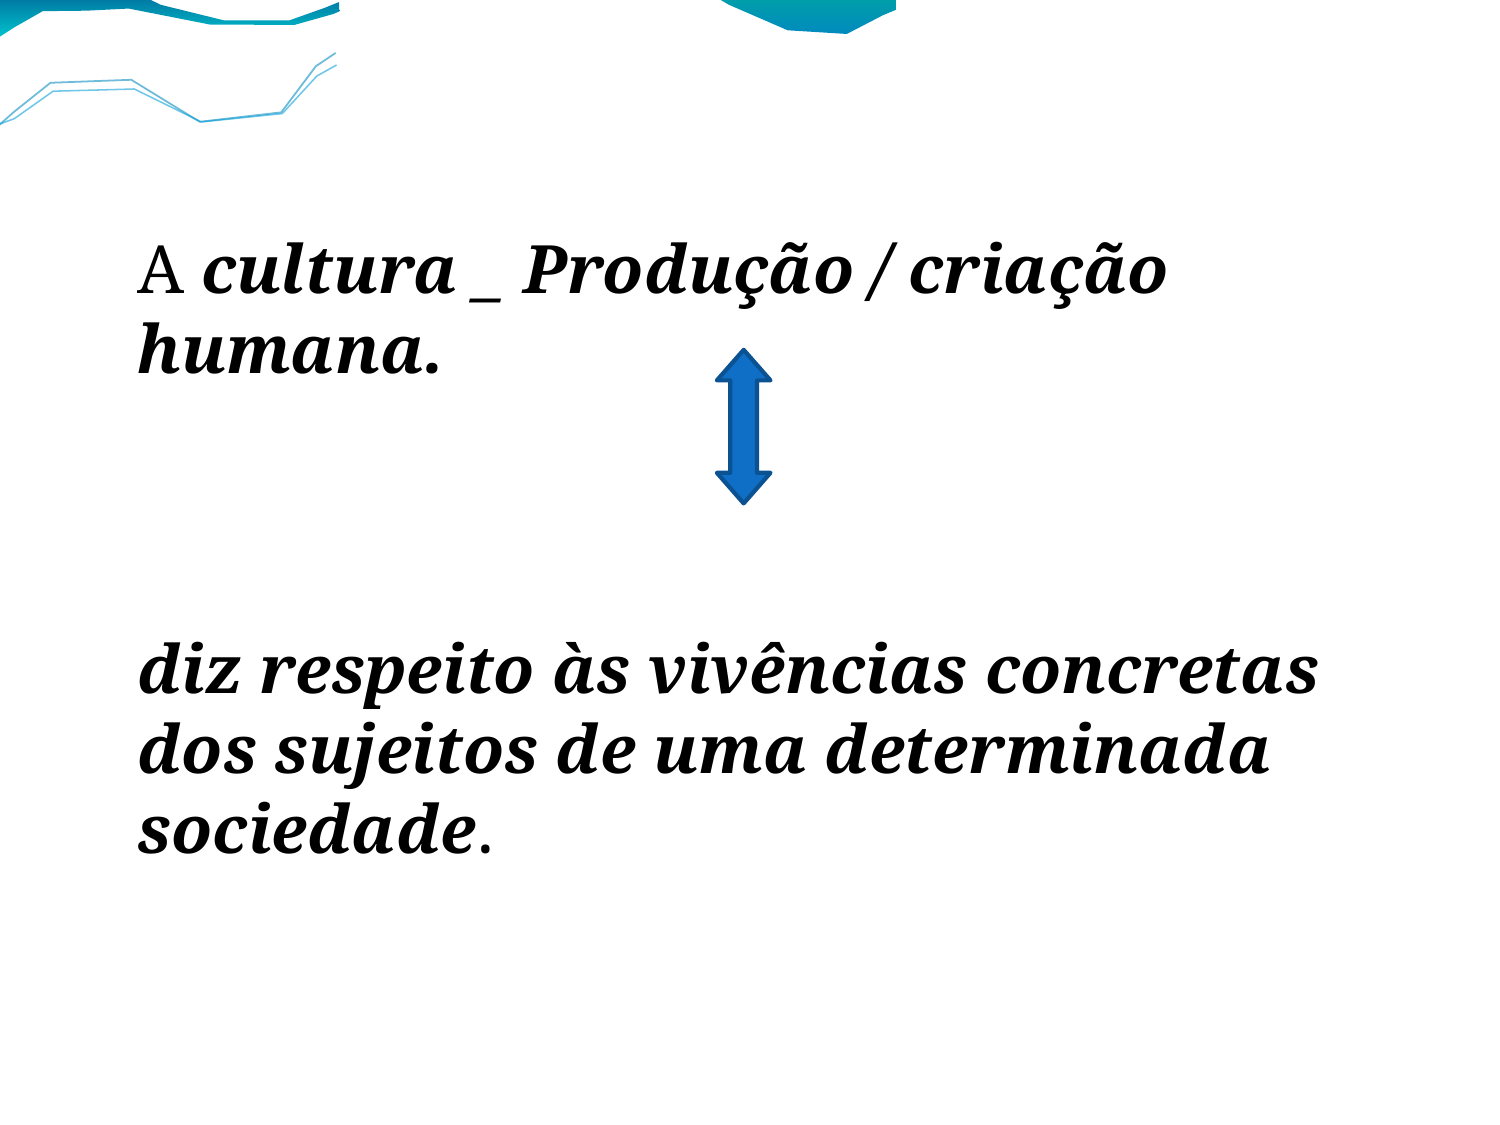

A cultura _ Produção / criação humana.
diz respeito às vivências concretas dos sujeitos de uma determinada sociedade.